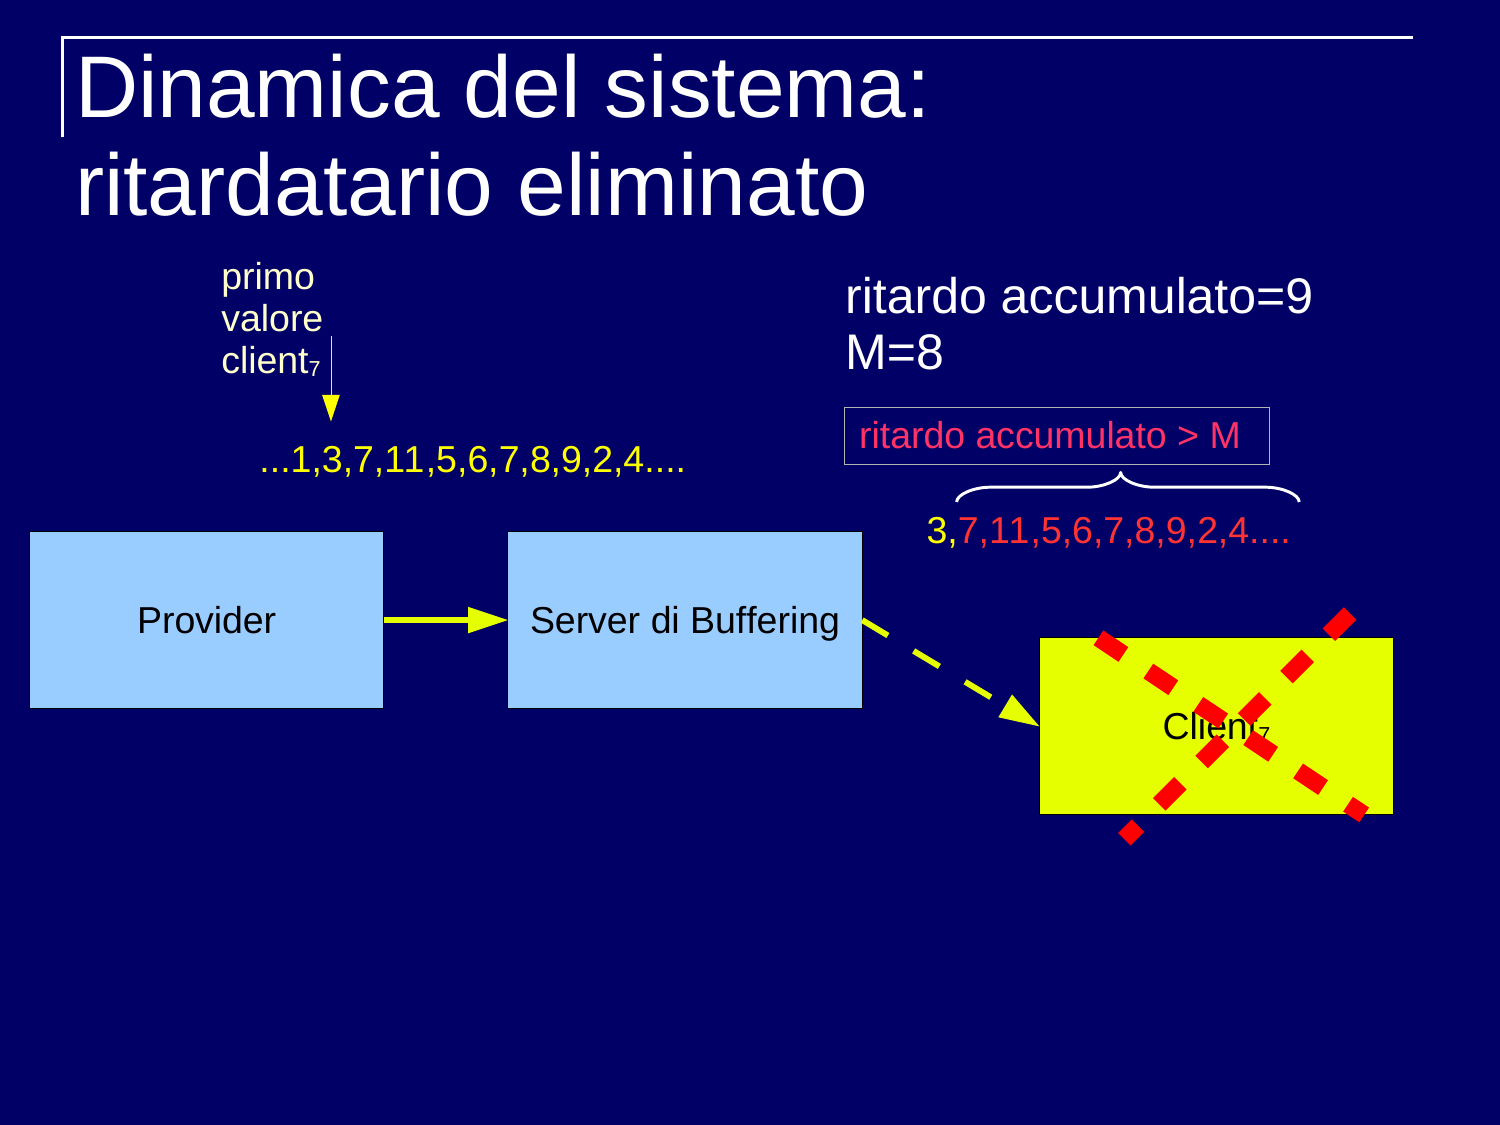

# Dinamica del sistema: ritardatario eliminato
primo
valore
client7
ritardo accumulato=9
M=8
ritardo accumulato > M
...1,3,7,11,5,6,7,8,9,2,4....
3,7,11,5,6,7,8,9,2,4....
Provider
Server di Buffering
Client7